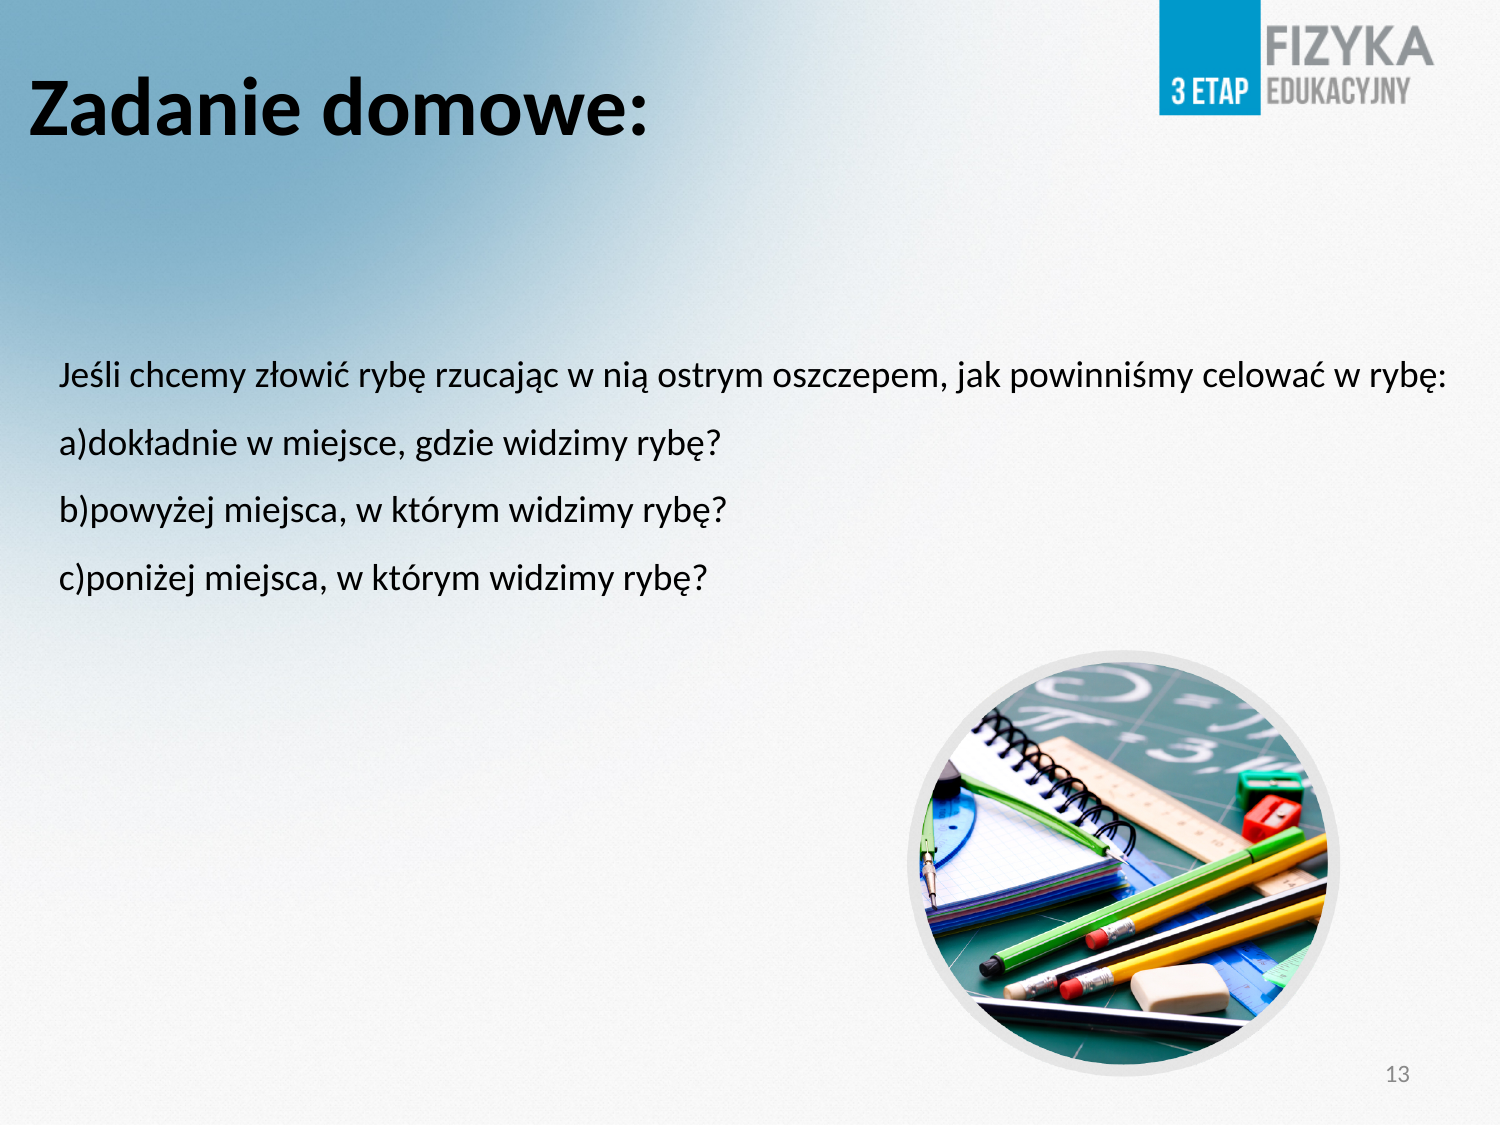

Zadanie domowe:
Jeśli chcemy złowić rybę rzucając w nią ostrym oszczepem, jak powinniśmy celować w rybę:
dokładnie w miejsce, gdzie widzimy rybę?
powyżej miejsca, w którym widzimy rybę?
poniżej miejsca, w którym widzimy rybę?